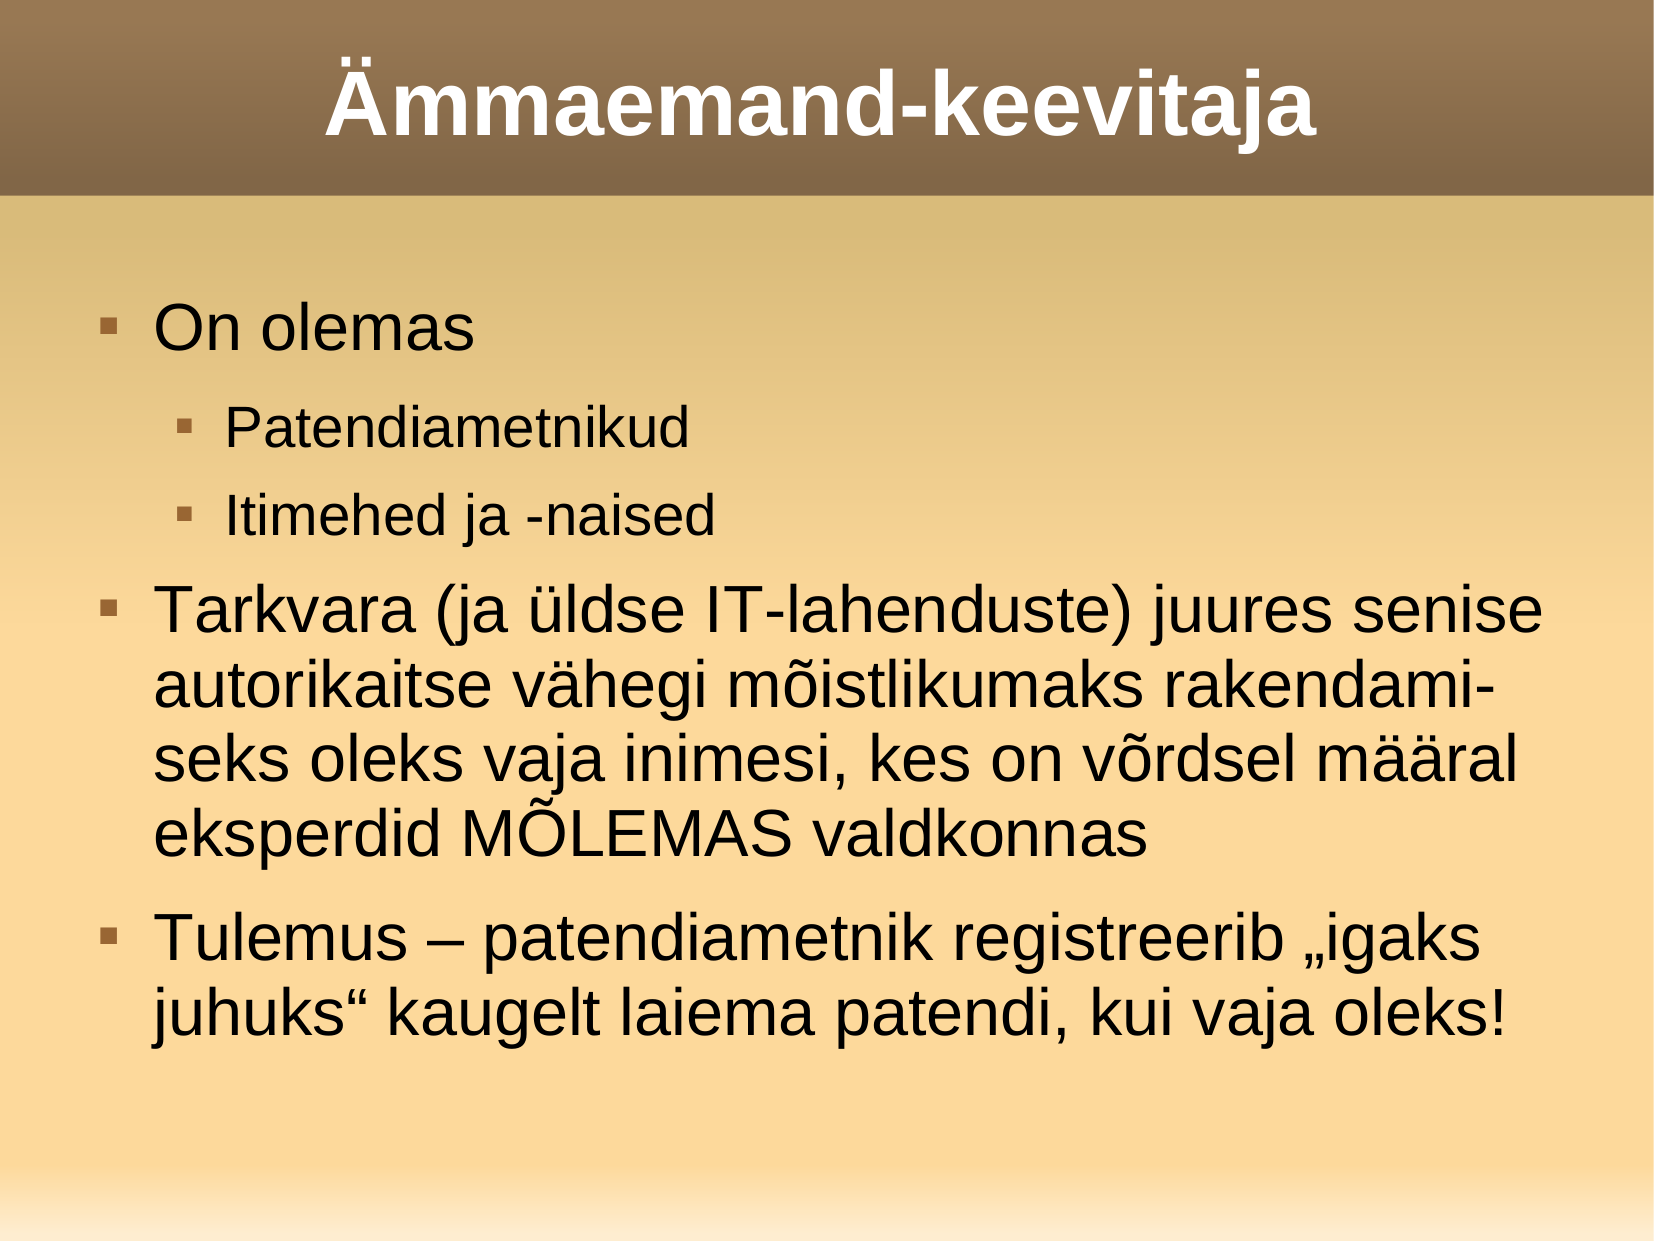

# Ämmaemand-keevitaja
On olemas
Patendiametnikud
Itimehed ja -naised
Tarkvara (ja üldse IT-lahenduste) juures senise autorikaitse vähegi mõistlikumaks rakendami-seks oleks vaja inimesi, kes on võrdsel määral eksperdid MÕLEMAS valdkonnas
Tulemus – patendiametnik registreerib „igaks juhuks“ kaugelt laiema patendi, kui vaja oleks!